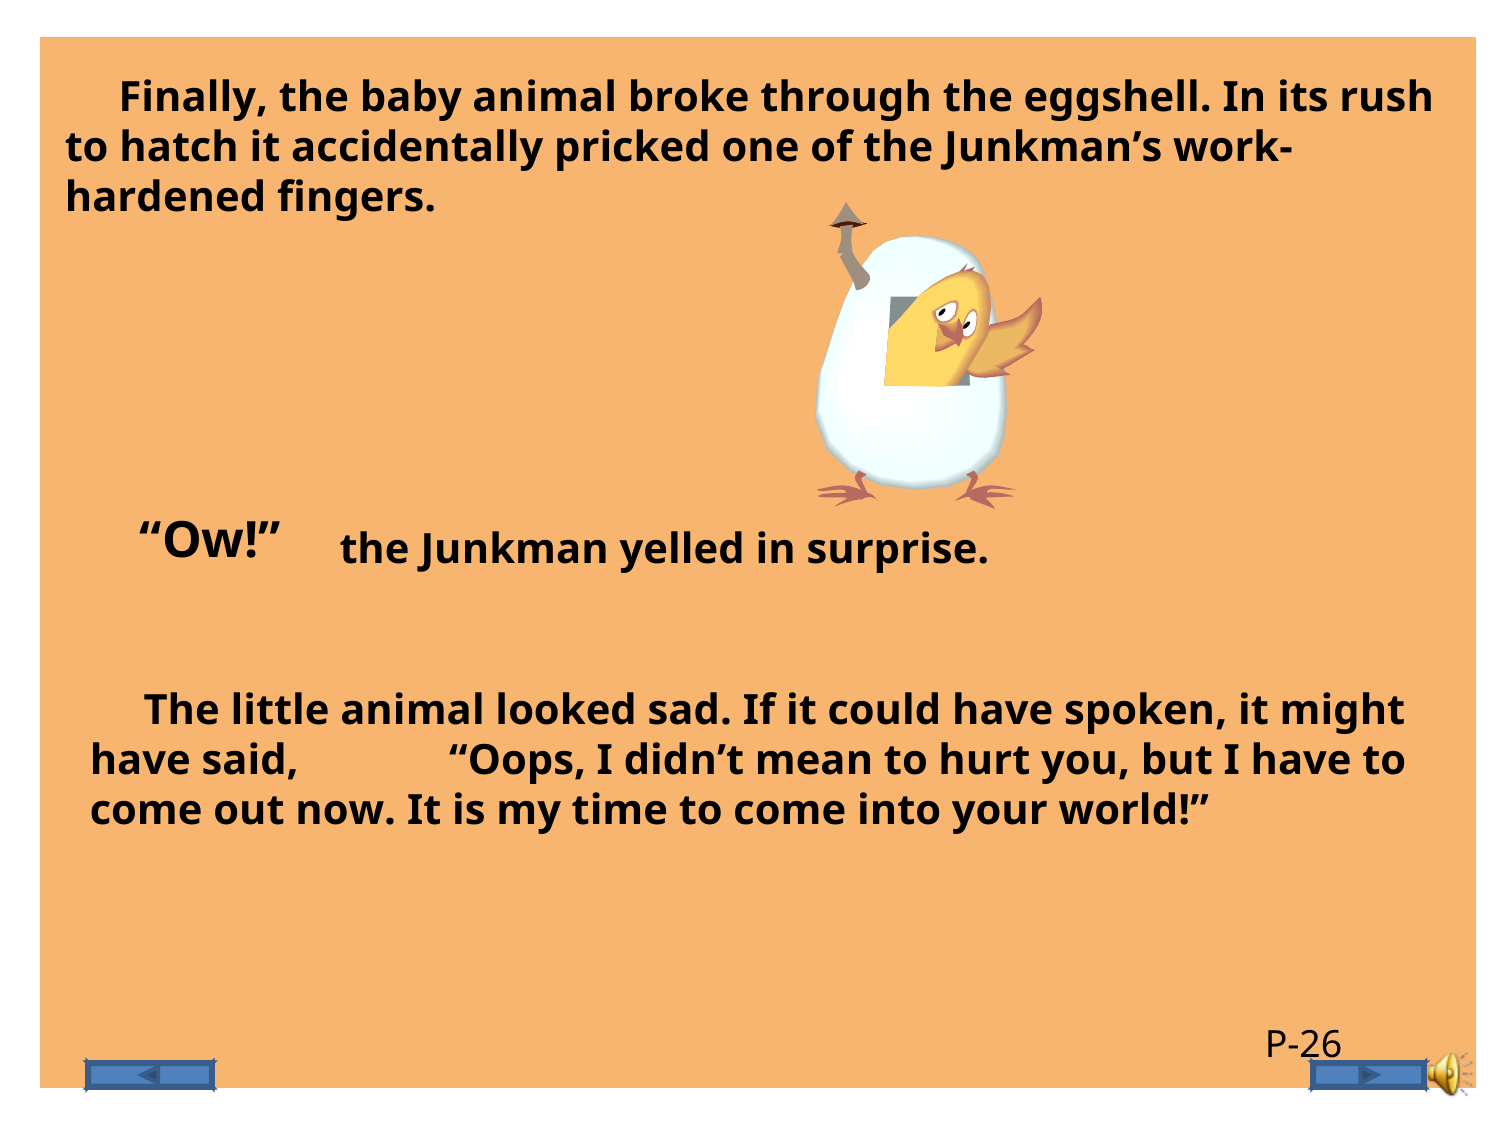

Finally, the baby animal broke through the eggshell. In its rush to hatch it accidentally pricked one of the Junkman’s work-hardened fingers.
“Ow!”
the Junkman yelled in surprise.
 The little animal looked sad. If it could have spoken, it might have said, “Oops, I didn’t mean to hurt you, but I have to come out now. It is my time to come into your world!”
P-26